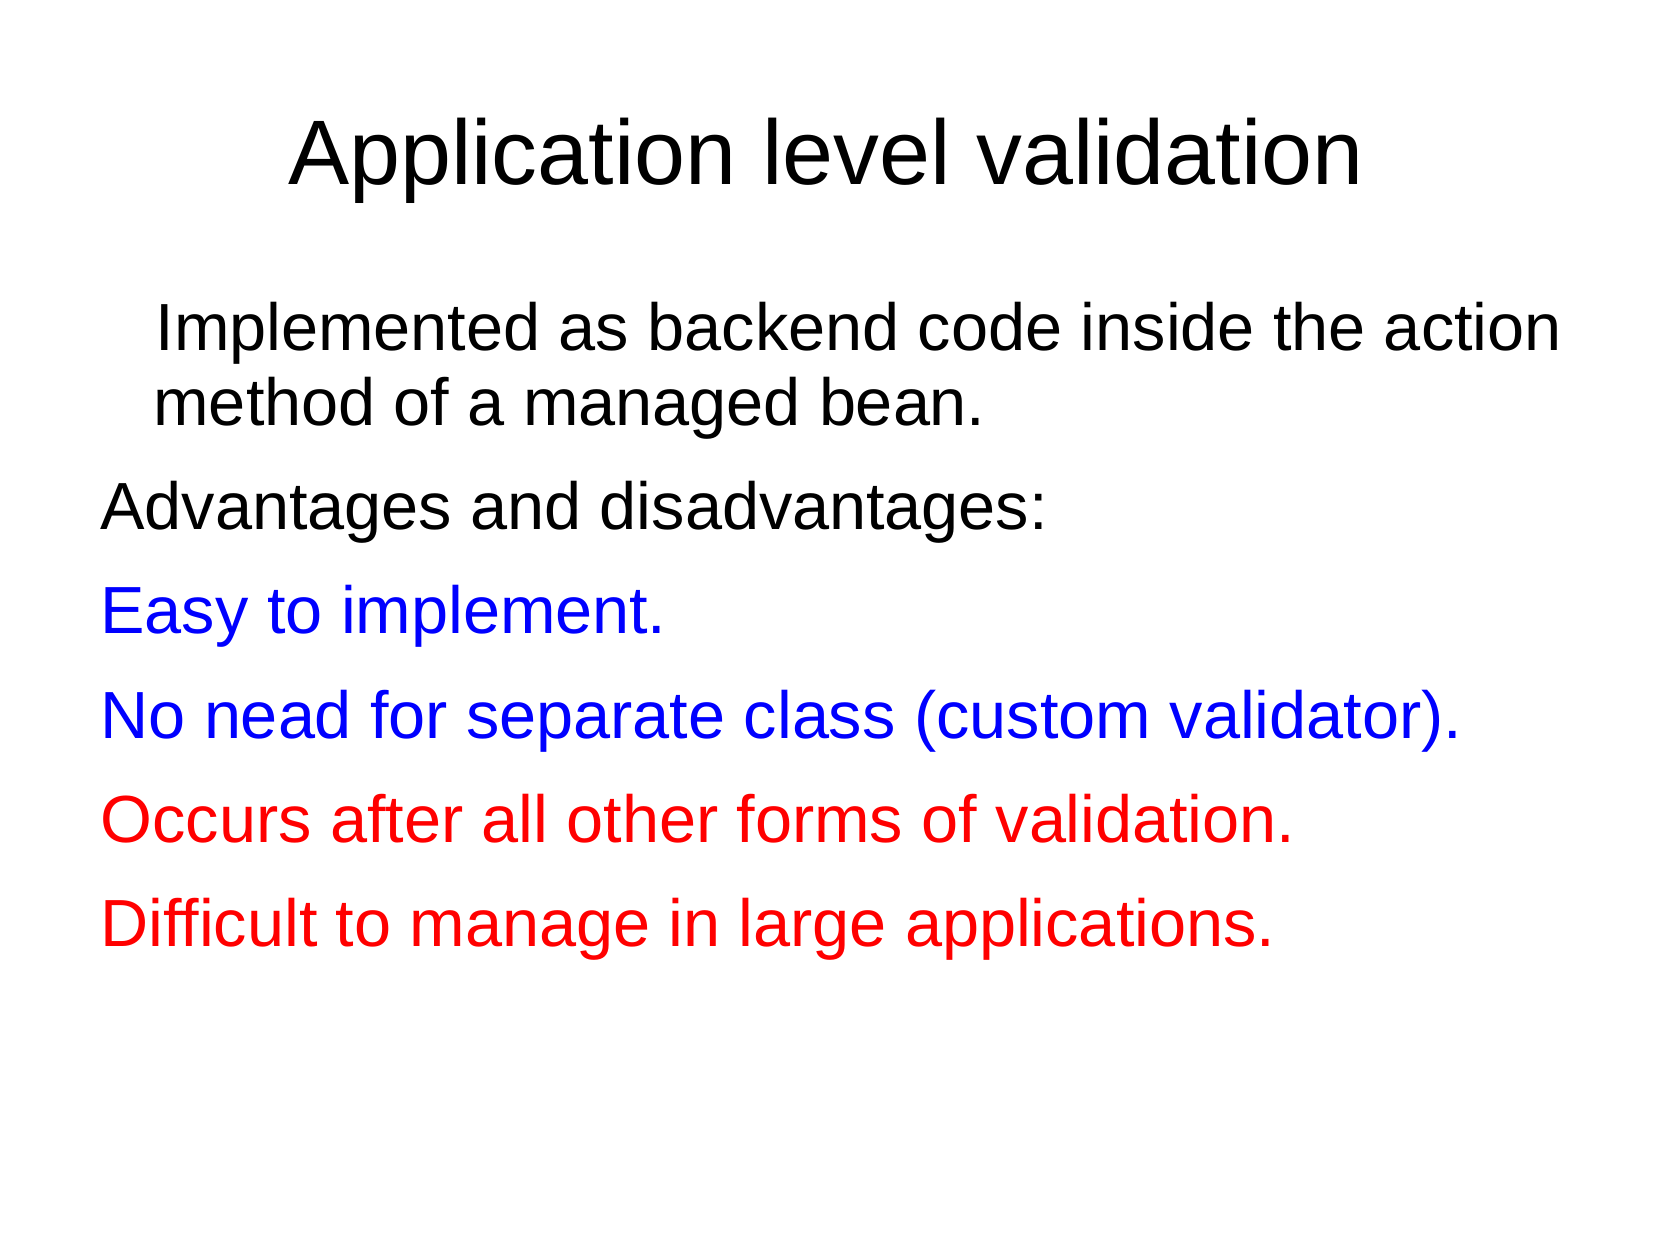

# Application level validation
 Implemented as backend code inside the action method of a managed bean.
Advantages and disadvantages:
Easy to implement.
No nead for separate class (custom validator).
Occurs after all other forms of validation.
Difficult to manage in large applications.